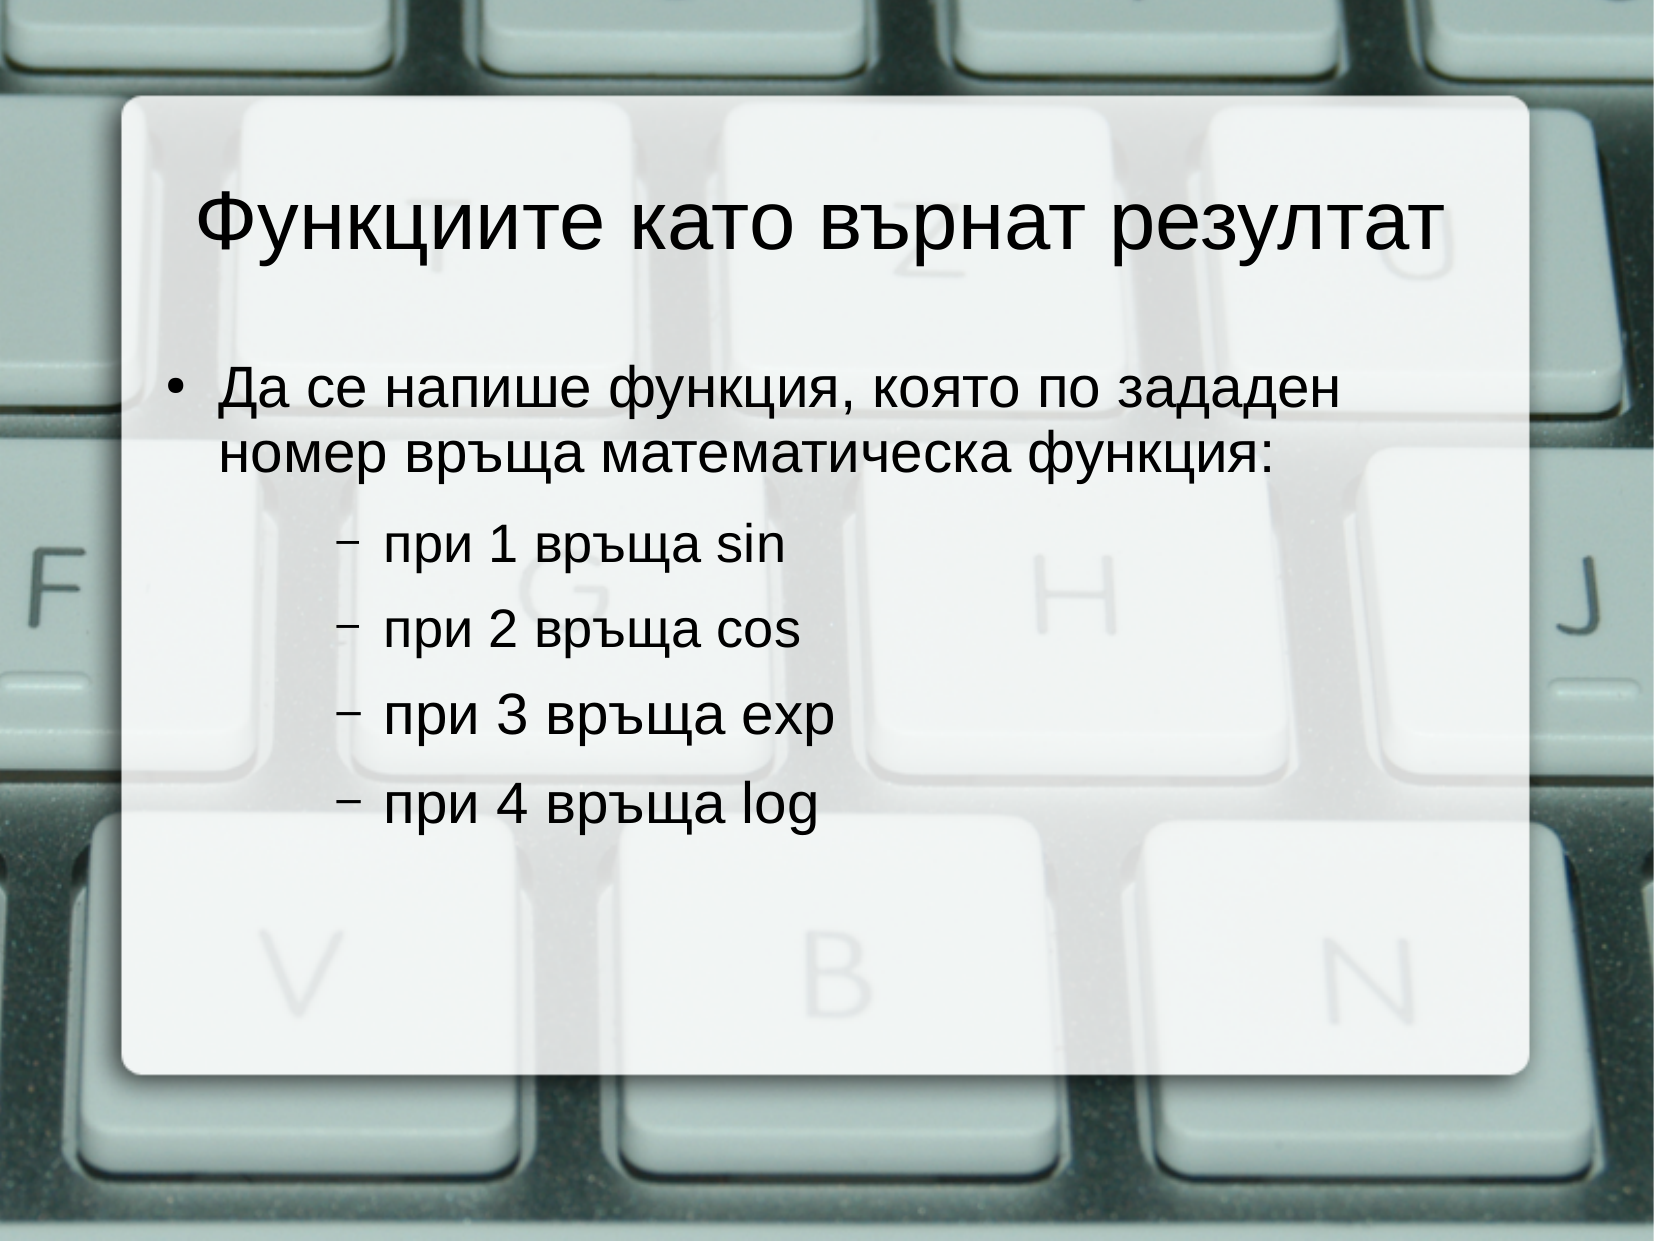

# Функциите като върнат резултат
Да се напише функция, която по зададен номер връща математическа функция:
при 1 връща sin
при 2 връща cos
при 3 връща exp
при 4 връща log